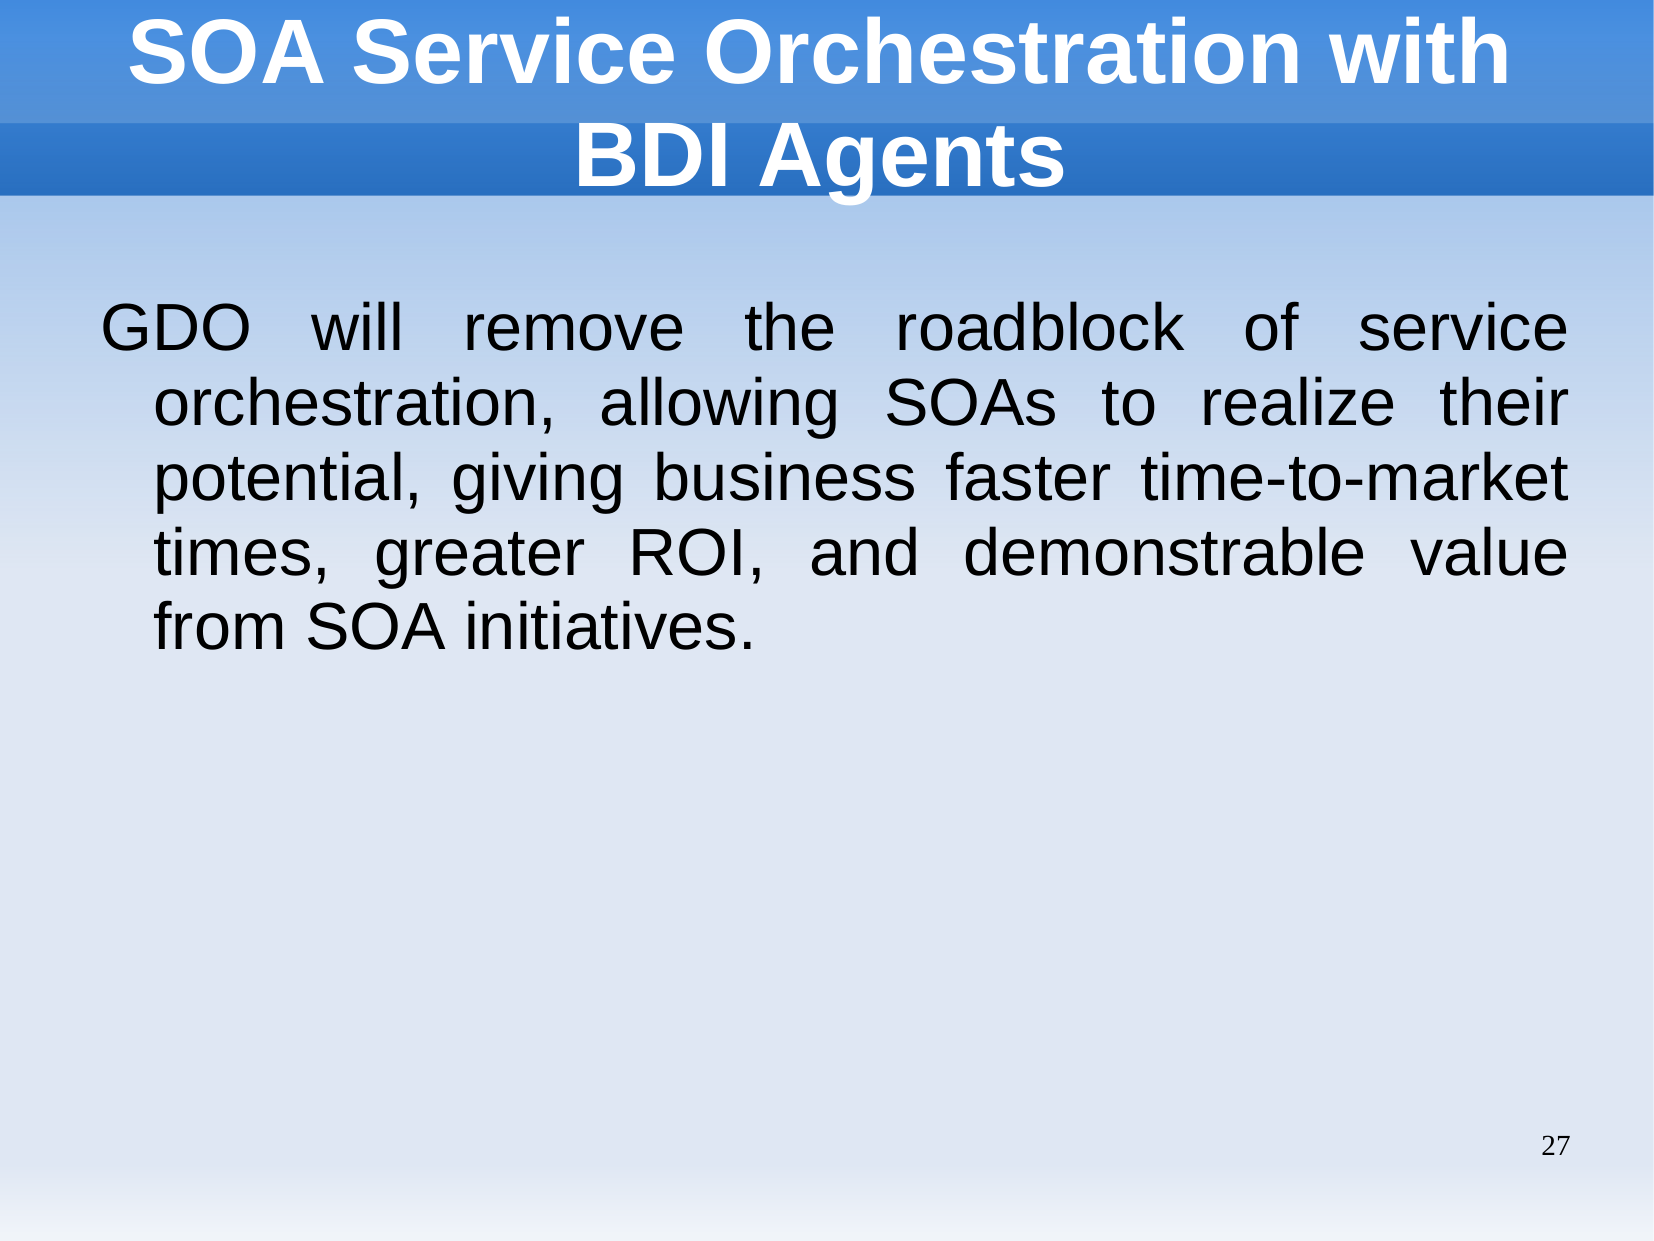

# SOA Service Orchestration with BDI Agents
GDO will remove the roadblock of service orchestration, allowing SOAs to realize their potential, giving business faster time-to-market times, greater ROI, and demonstrable value from SOA initiatives.
27